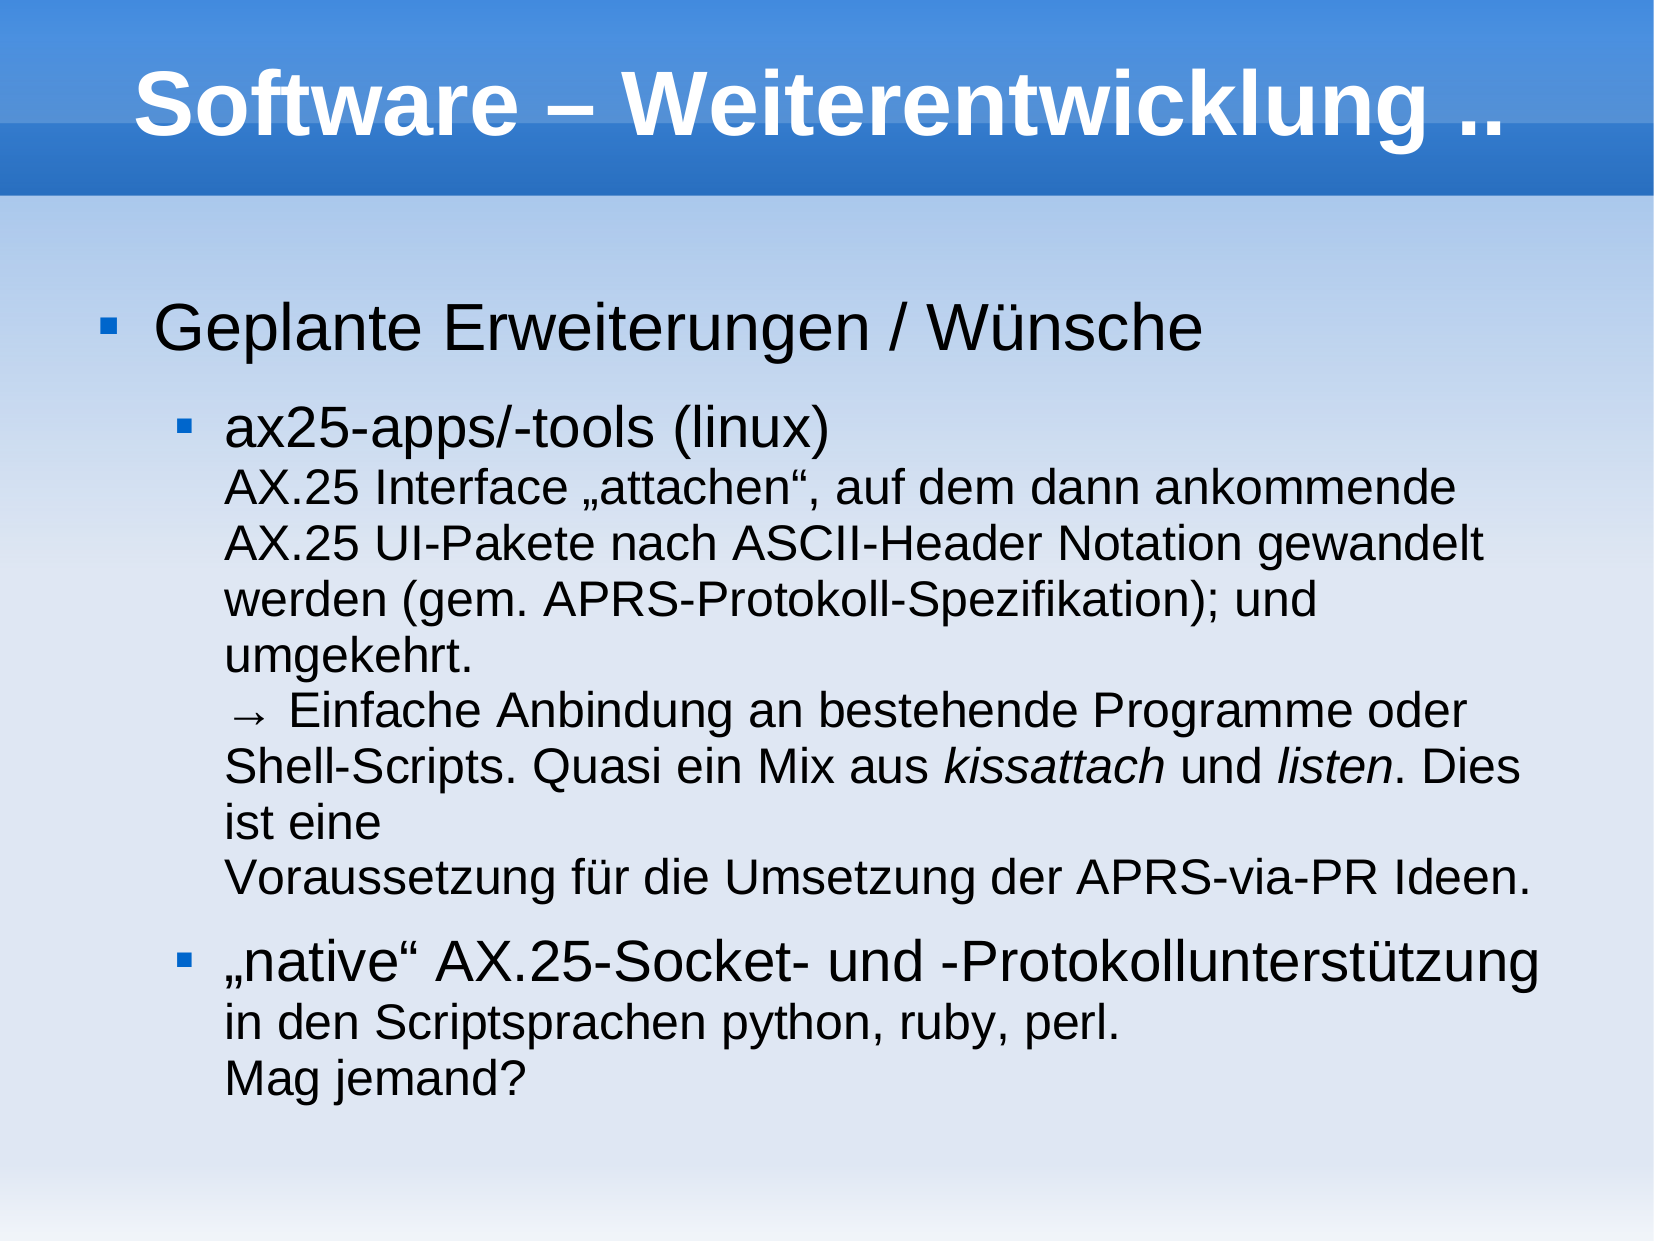

# Software – Weiterentwicklung ..
Geplante Erweiterungen / Wünsche
ax25-apps/-tools (linux)
AX.25 Interface „attachen“, auf dem dann ankommende AX.25 UI-Pakete nach ASCII-Header Notation gewandelt werden (gem. APRS-Protokoll-Spezifikation); und umgekehrt.
→ Einfache Anbindung an bestehende Programme oder Shell-Scripts. Quasi ein Mix aus kissattach und listen. Dies ist eine
Voraussetzung für die Umsetzung der APRS-via-PR Ideen.
„native“ AX.25-Socket- und -Protokollunterstützung in den Scriptsprachen python, ruby, perl.
Mag jemand?